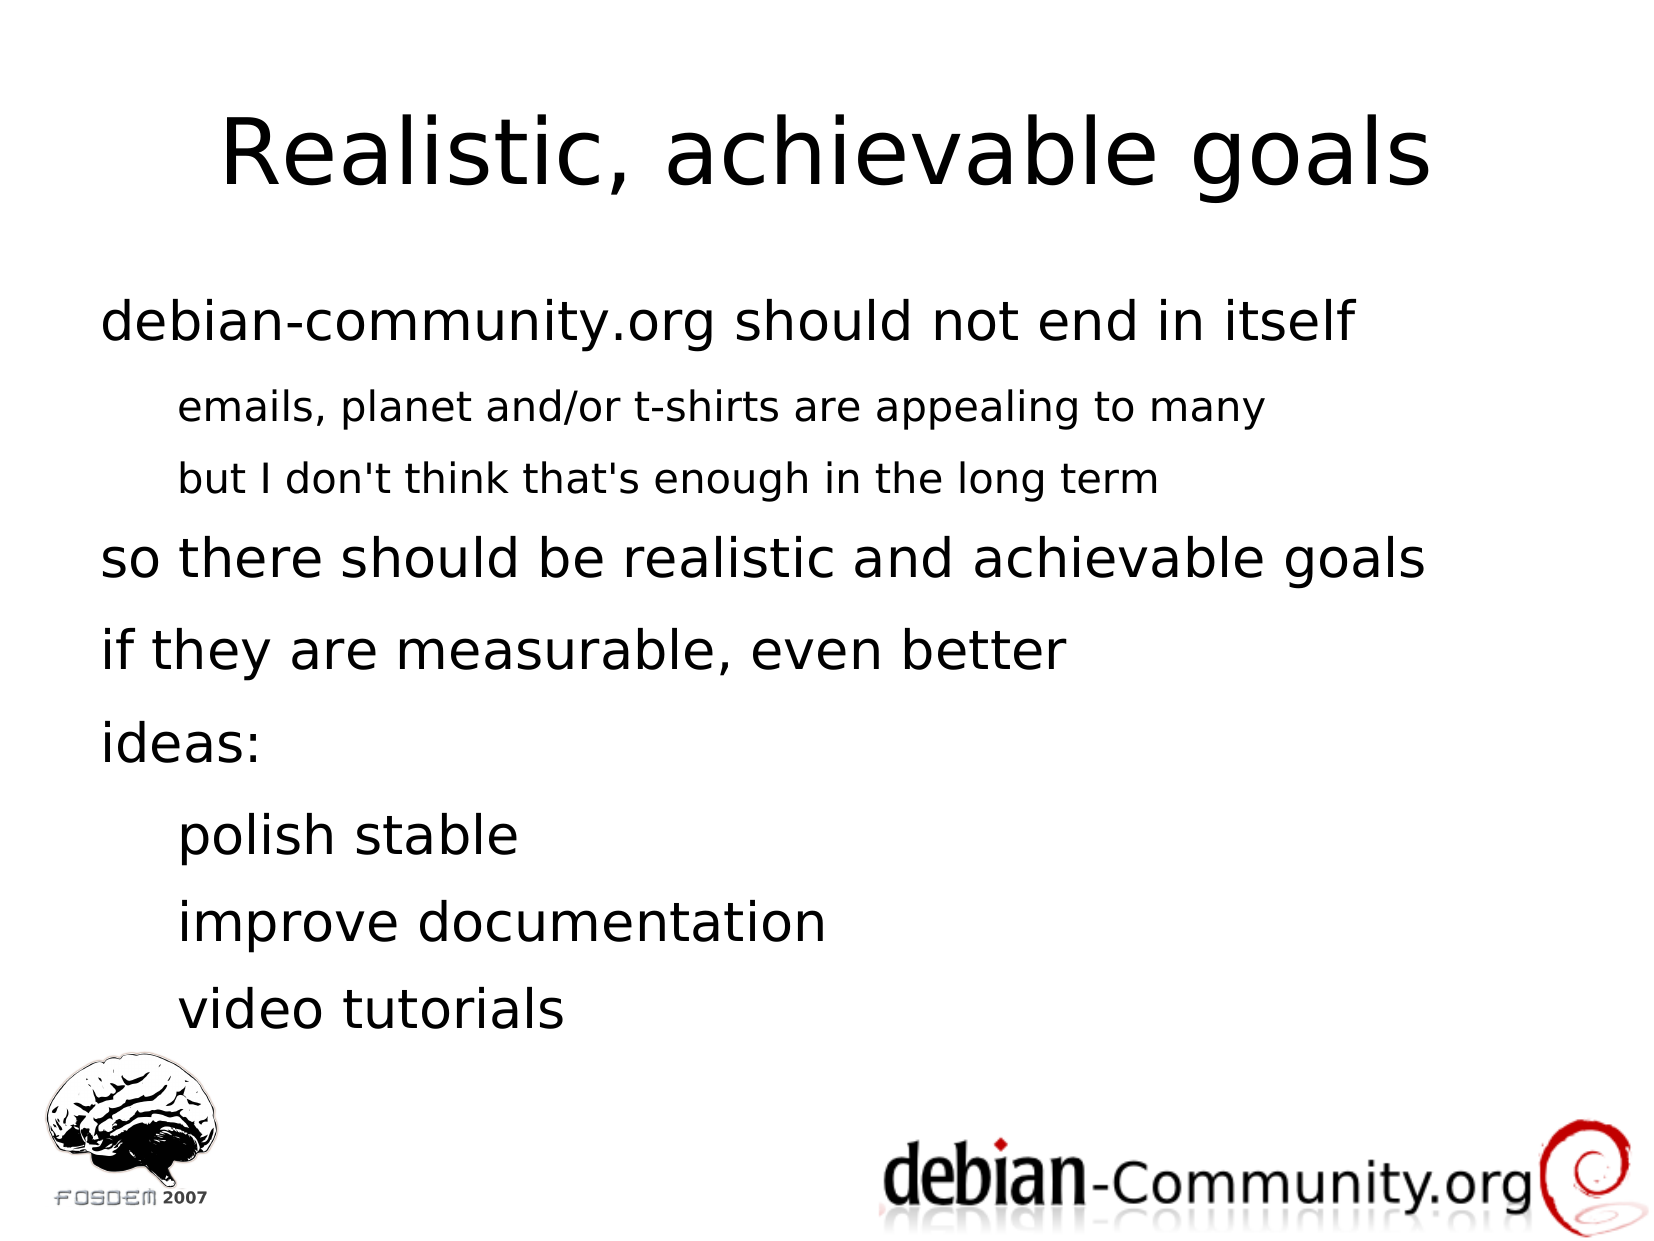

# Realistic, achievable goals
debian-community.org should not end in itself
emails, planet and/or t-shirts are appealing to many
but I don't think that's enough in the long term
so there should be realistic and achievable goals
if they are measurable, even better
ideas:
polish stable
improve documentation
video tutorials